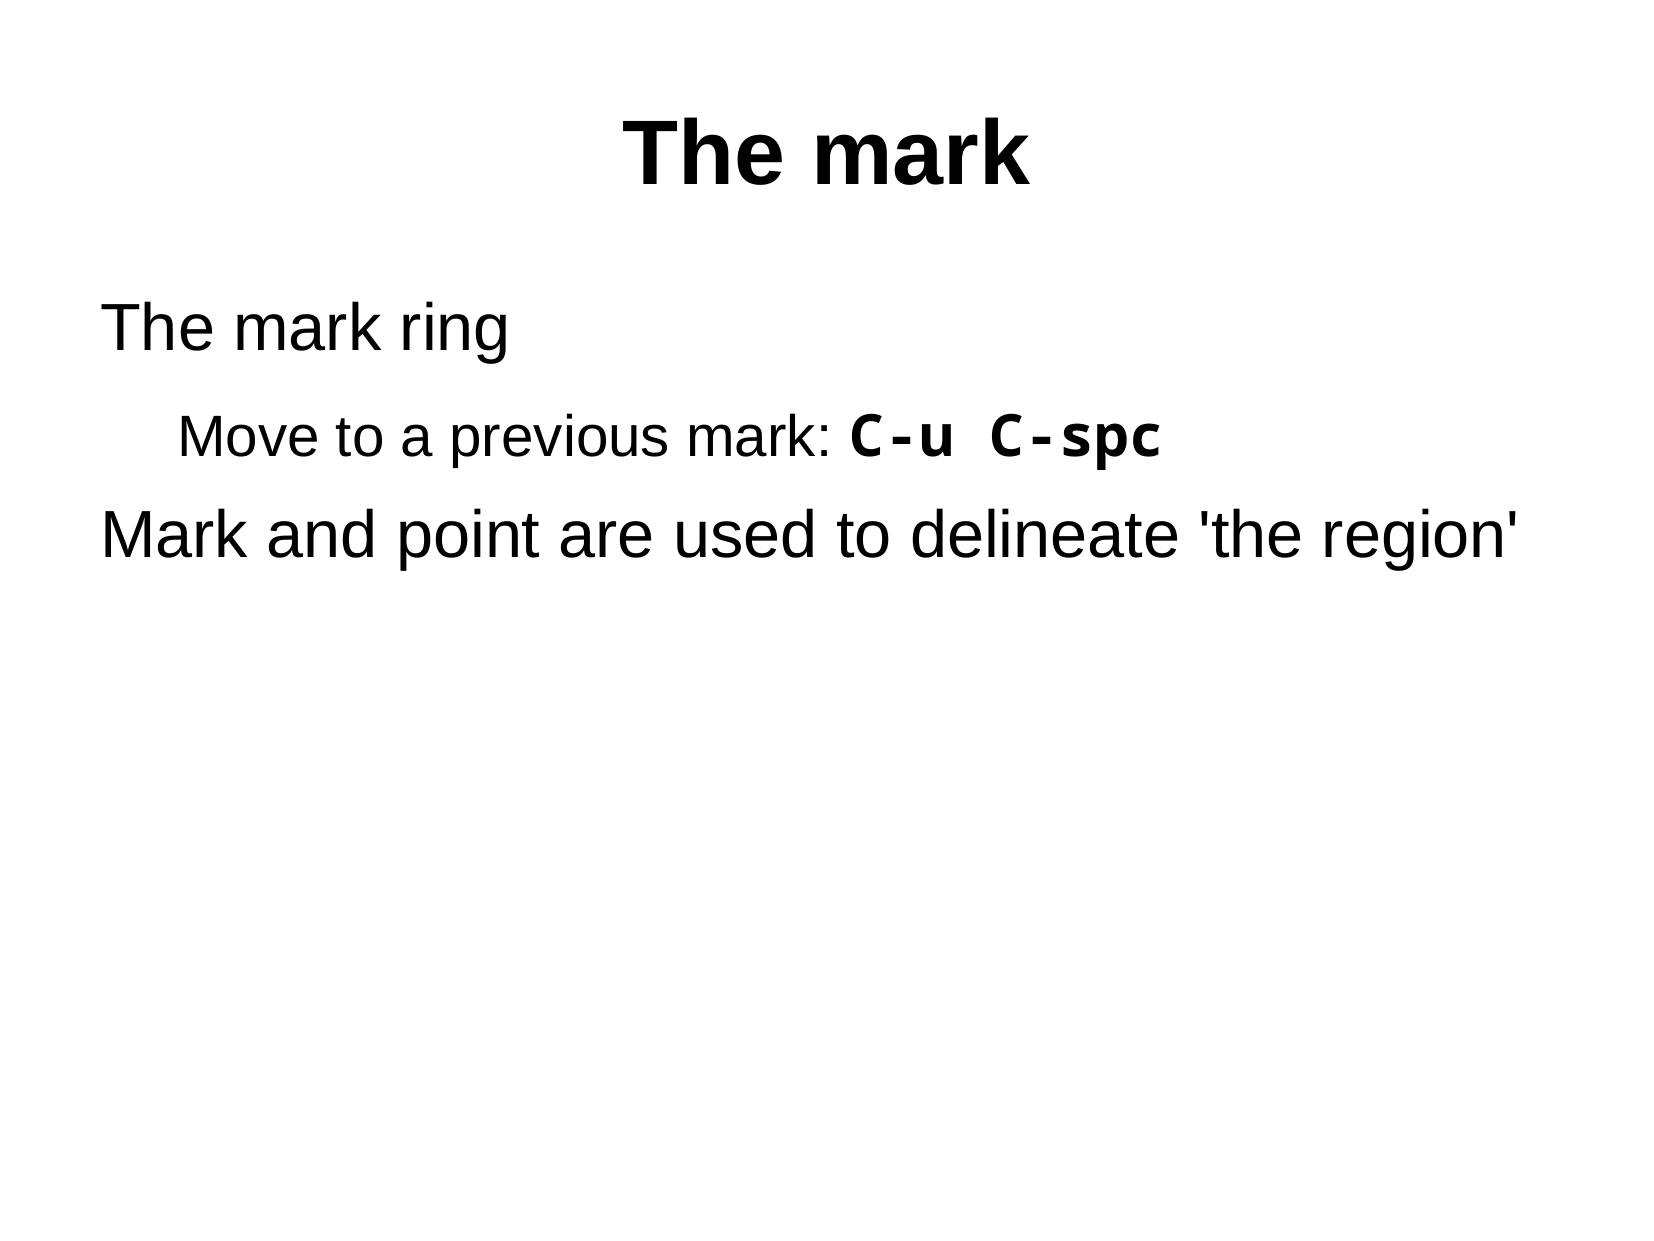

# The mark
The mark ring
Move to a previous mark: C-u C-spc
Mark and point are used to delineate 'the region'